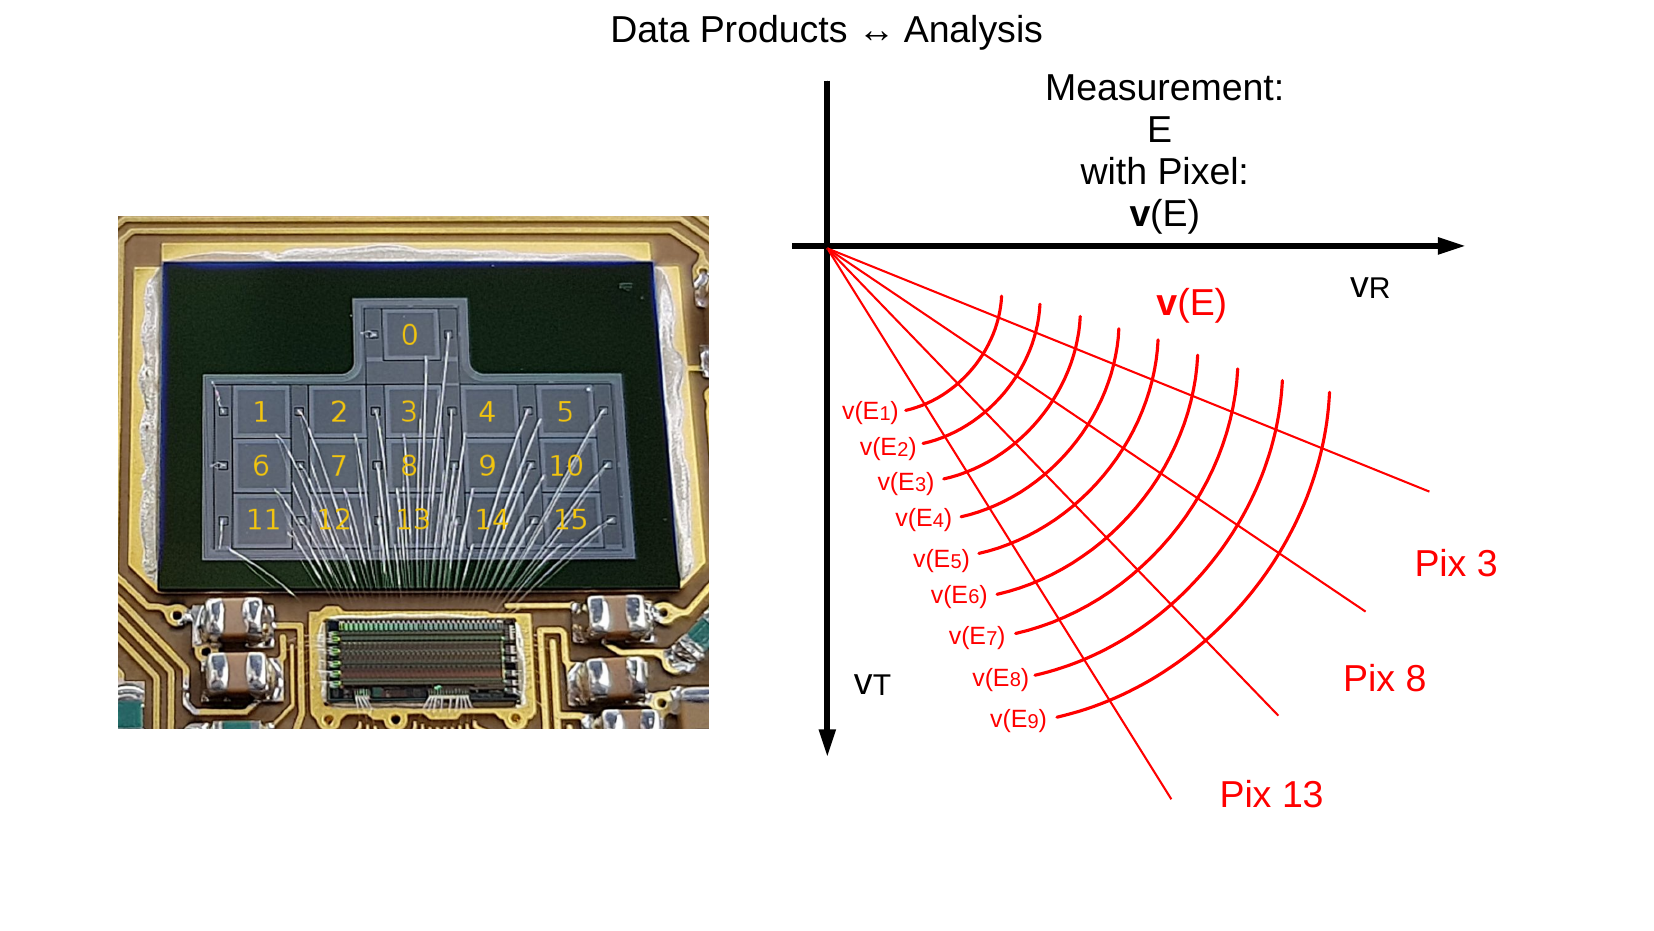

Data Products ↔ Analysis
Measurement:
E
with Pixel:
v(E)
vR
v(E)
v(E1)
v(E2)
v(E3)
v(E4)
Pix 3
v(E5)
v(E6)
v(E7)
Pix 8
vT
v(E8)
v(E9)
Pix 13